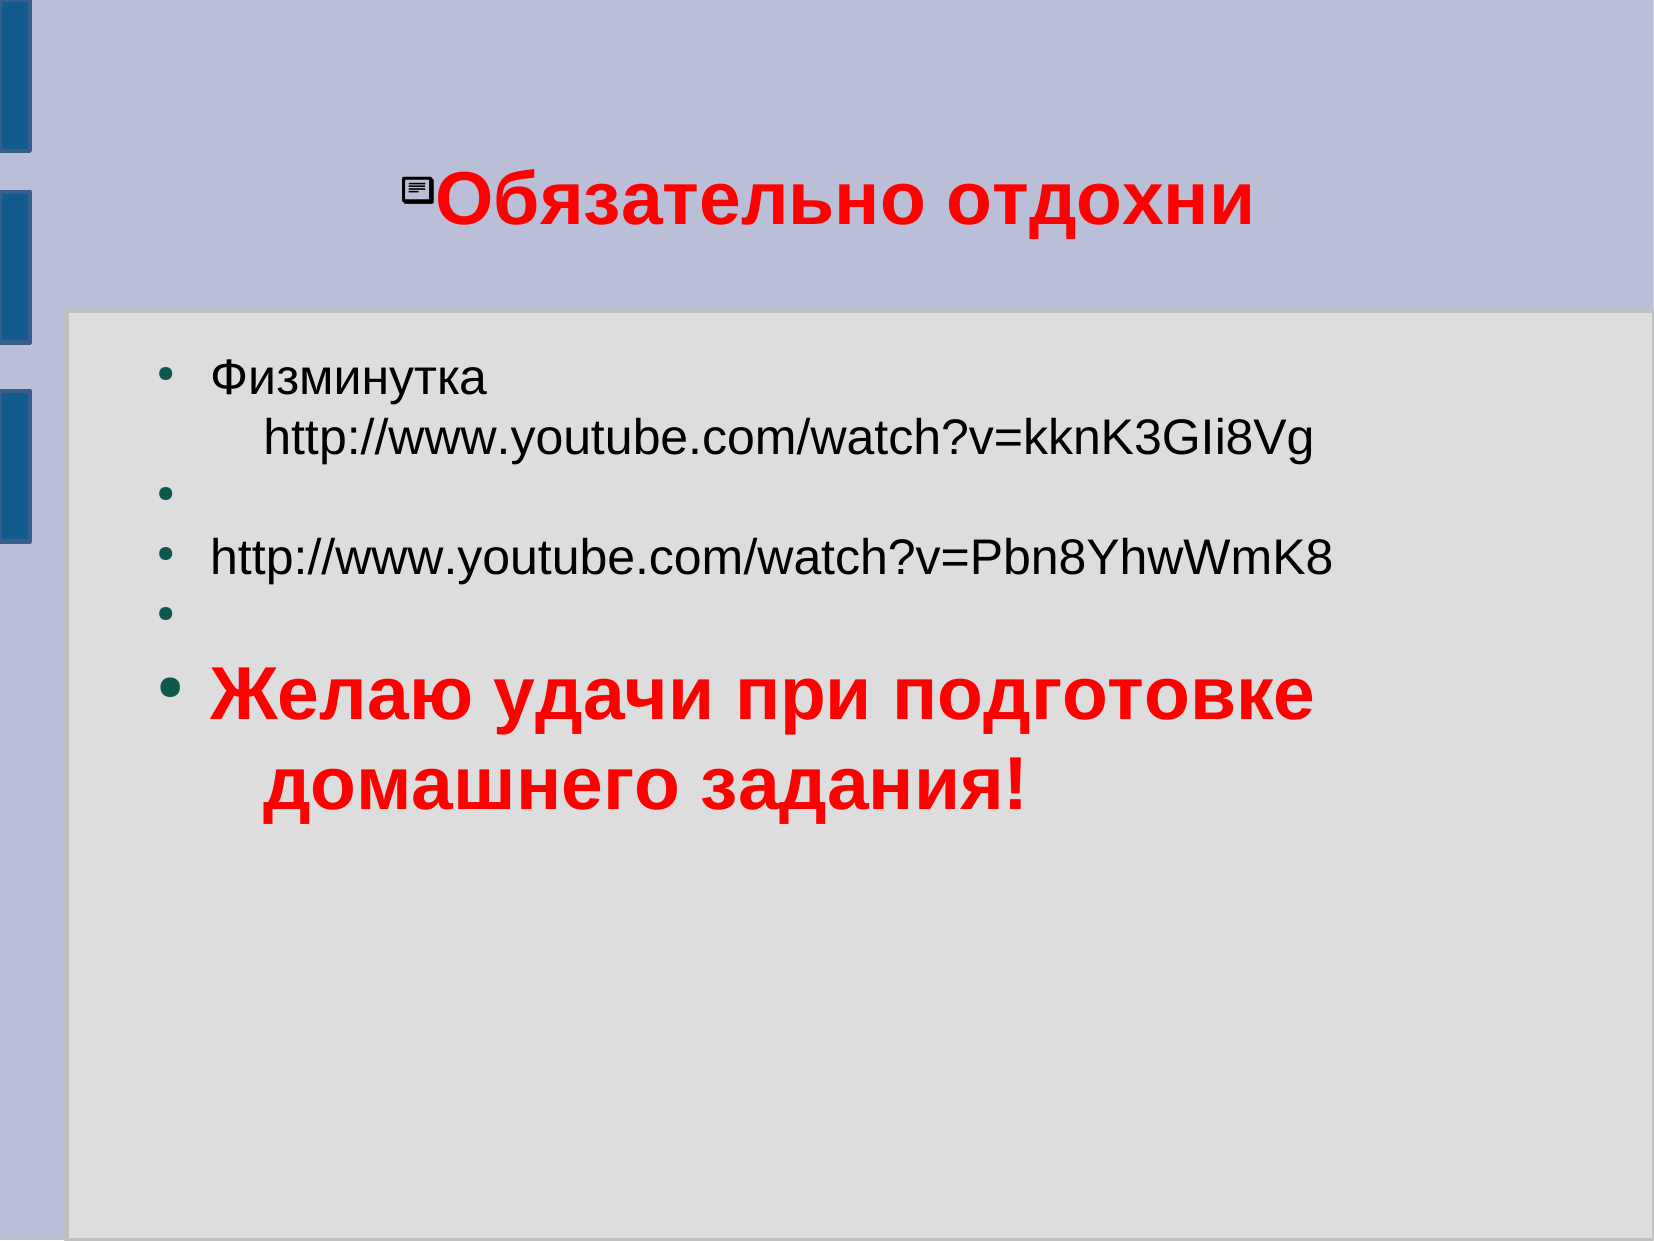

# Обязательно отдохни
Физминутка http://www.youtube.com/watch?v=kknK3GIi8Vg
http://www.youtube.com/watch?v=Pbn8YhwWmK8
Желаю удачи при подготовке домашнего задания!